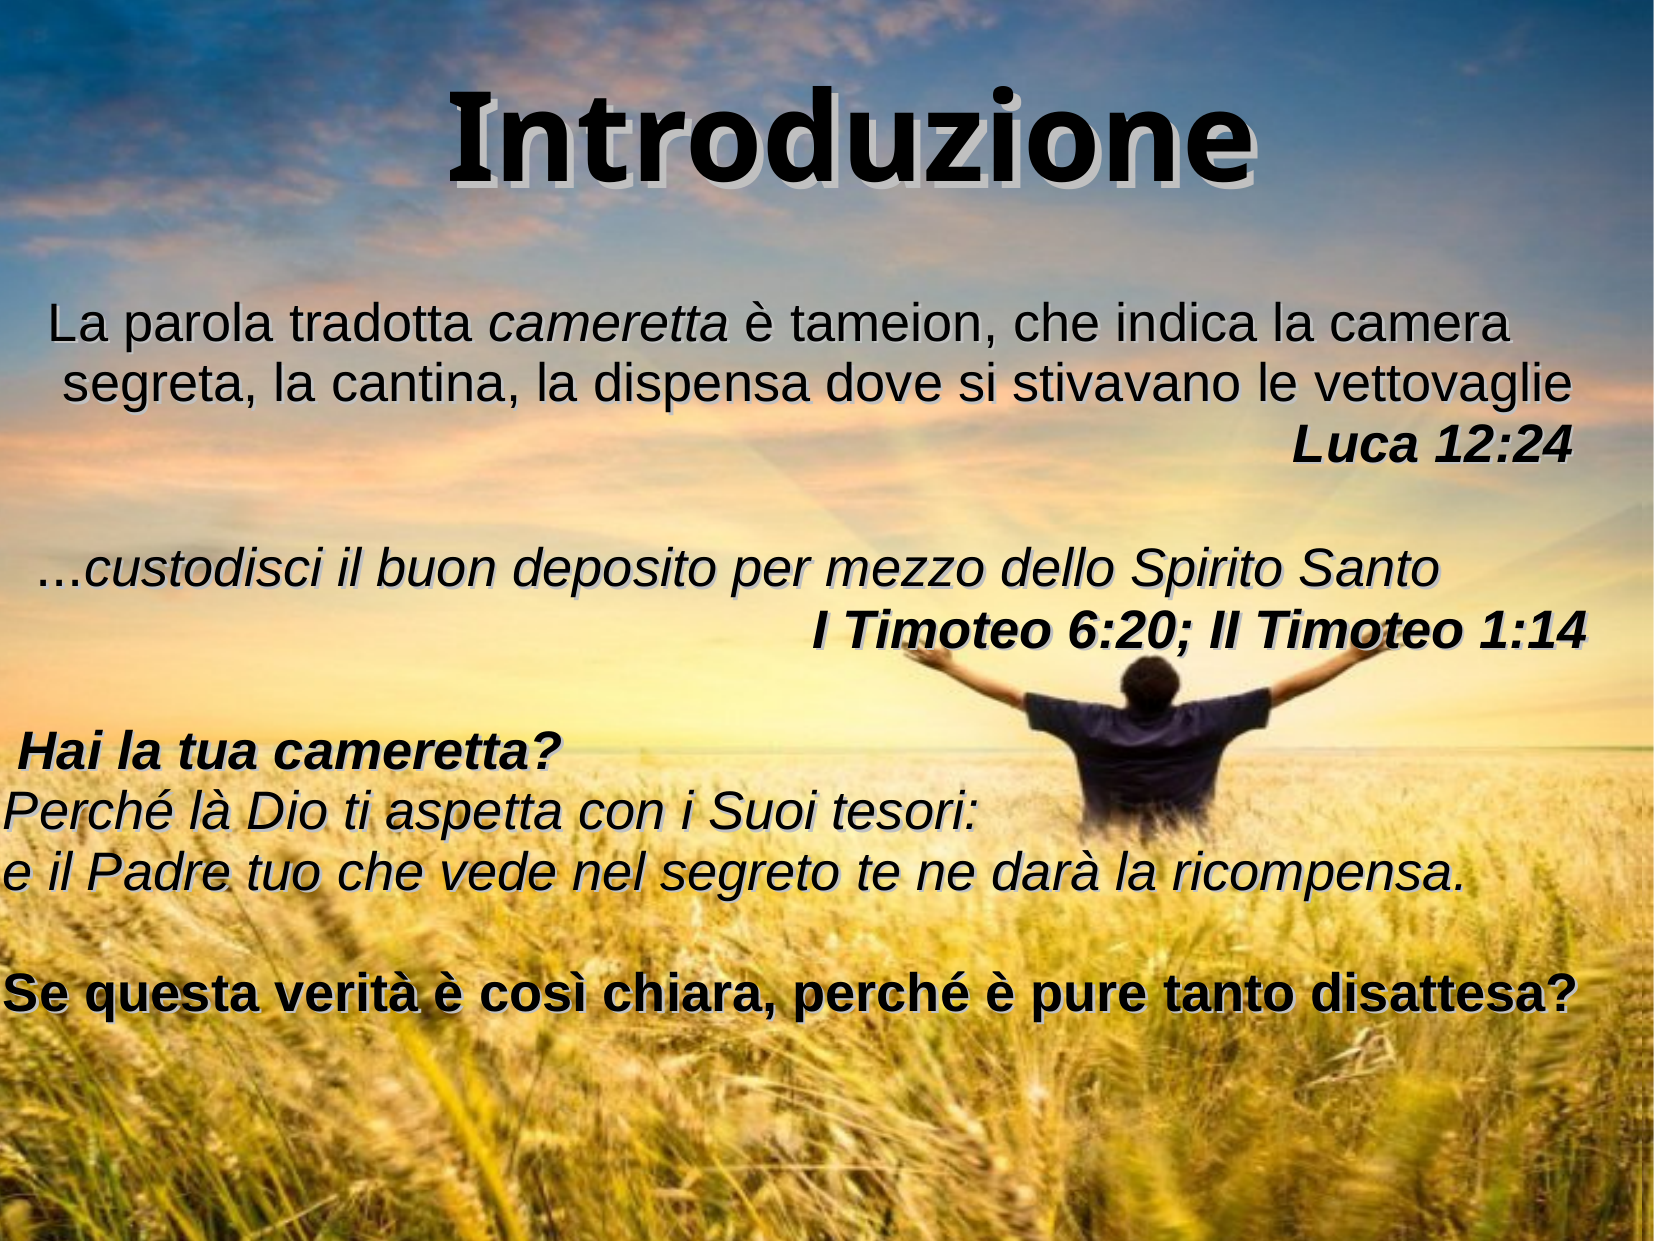

Introduzione
La cameretta.
 Ma tu, quando preghi, entra nella tua cameretta (Matteo 6:6).
Ma tu – questo implica che tu sei chiamato alla vera preghiera,
alla vera adorazione, alla vera comunione con Dio Padre!
 Dio ha delle richieste precise riguardo chi vuole adorarLo
 Giovanni 4:23,24.
 Gesù introduce un concetto caro a tutti i credenti risvegliati e ripieni dello
 Spirito Santo: la preghiera personale; è nella preghiera nascosta che
 Dio più si rivela; è la tua invocazione fervente e silenziosa che più gli è
 gradita; è il tuo grido nella valle dell’umiliazione, o la tua lode sul monte
 della vittoria che salgono come profumo soave al Suo trono.
 Fa’ orazione al Padre tuo che è nel segreto.
Dio è un Dio che si nasconde agli empi, ma che si rivela e rivela le Sue
meraviglie solo a quanti lo cercano Matteo 11:25.
Introduzione
Introduzione
 La parola tradotta cameretta è tameion, che indica la camera
 segreta, la cantina, la dispensa dove si stivavano le vettovaglie
 Luca 12:24
 ...custodisci il buon deposito per mezzo dello Spirito Santo
 I Timoteo 6:20; II Timoteo 1:14
 Hai la tua cameretta?
Perché là Dio ti aspetta con i Suoi tesori:
e il Padre tuo che vede nel segreto te ne darà la ricompensa.
Se questa verità è così chiara, perché è pure tanto disattesa?